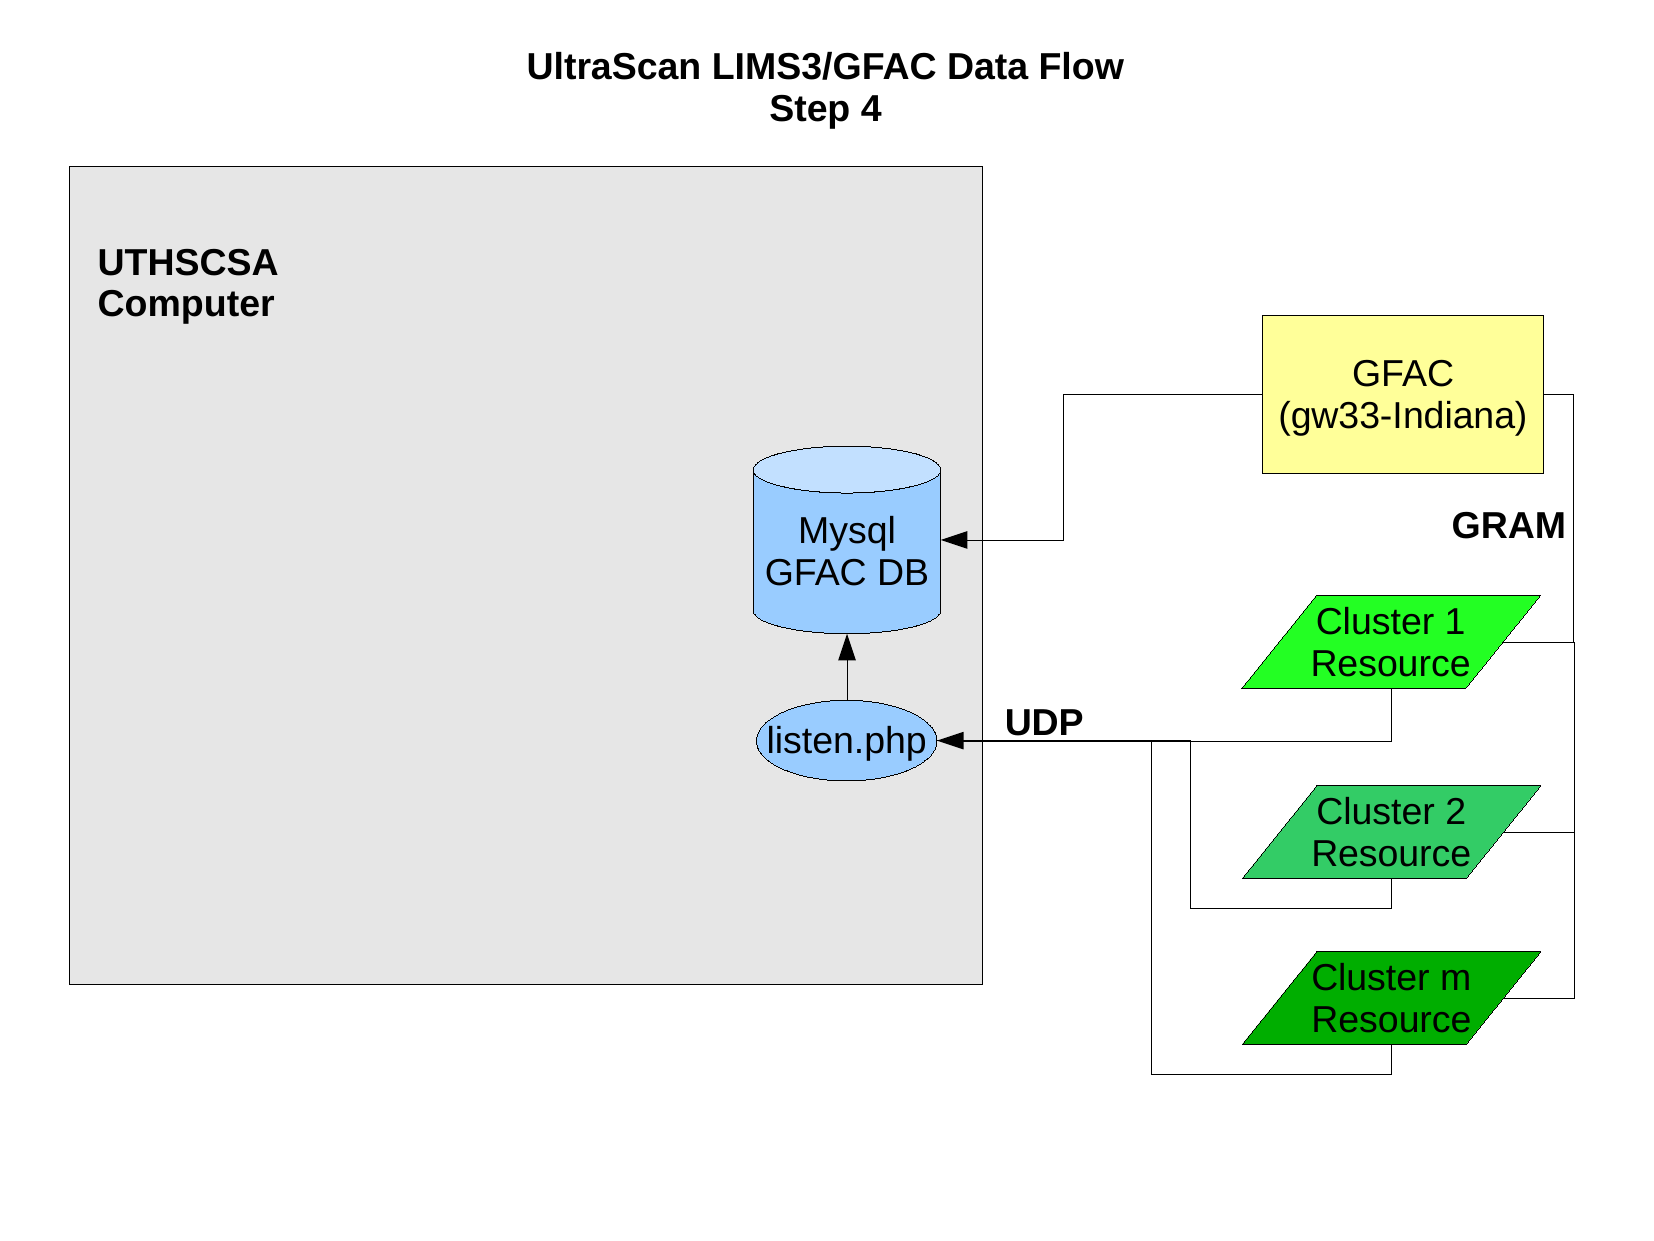

UltraScan LIMS3/GFAC Data Flow
Step 4
UTHSCSA
Computer
GFAC
(gw33-Indiana)
Mysql
GFAC DB
GRAM
Cluster 1
Resource
UDP
listen.php
Cluster 2
Resource
Cluster m
Resource